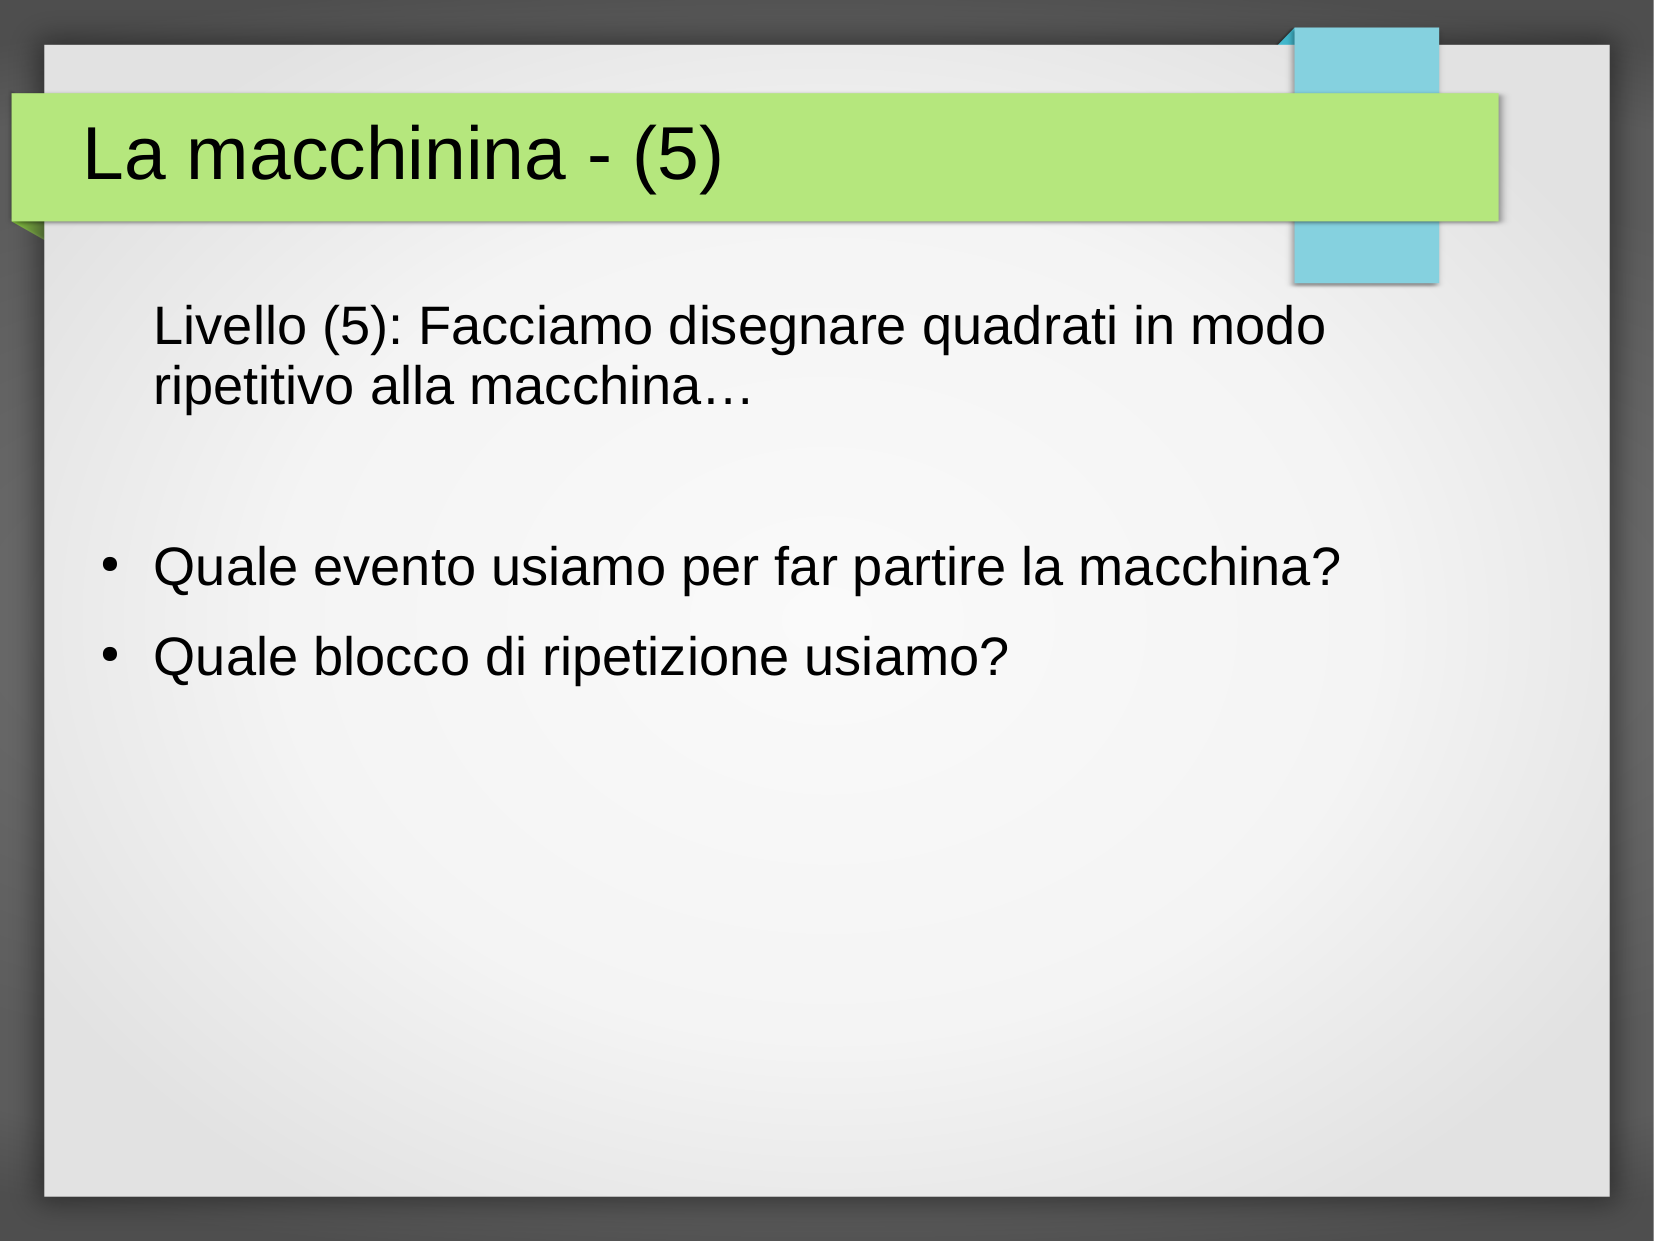

# La macchinina - (5)
Livello (5): Facciamo disegnare quadrati in modo ripetitivo alla macchina…
Quale evento usiamo per far partire la macchina?
Quale blocco di ripetizione usiamo?